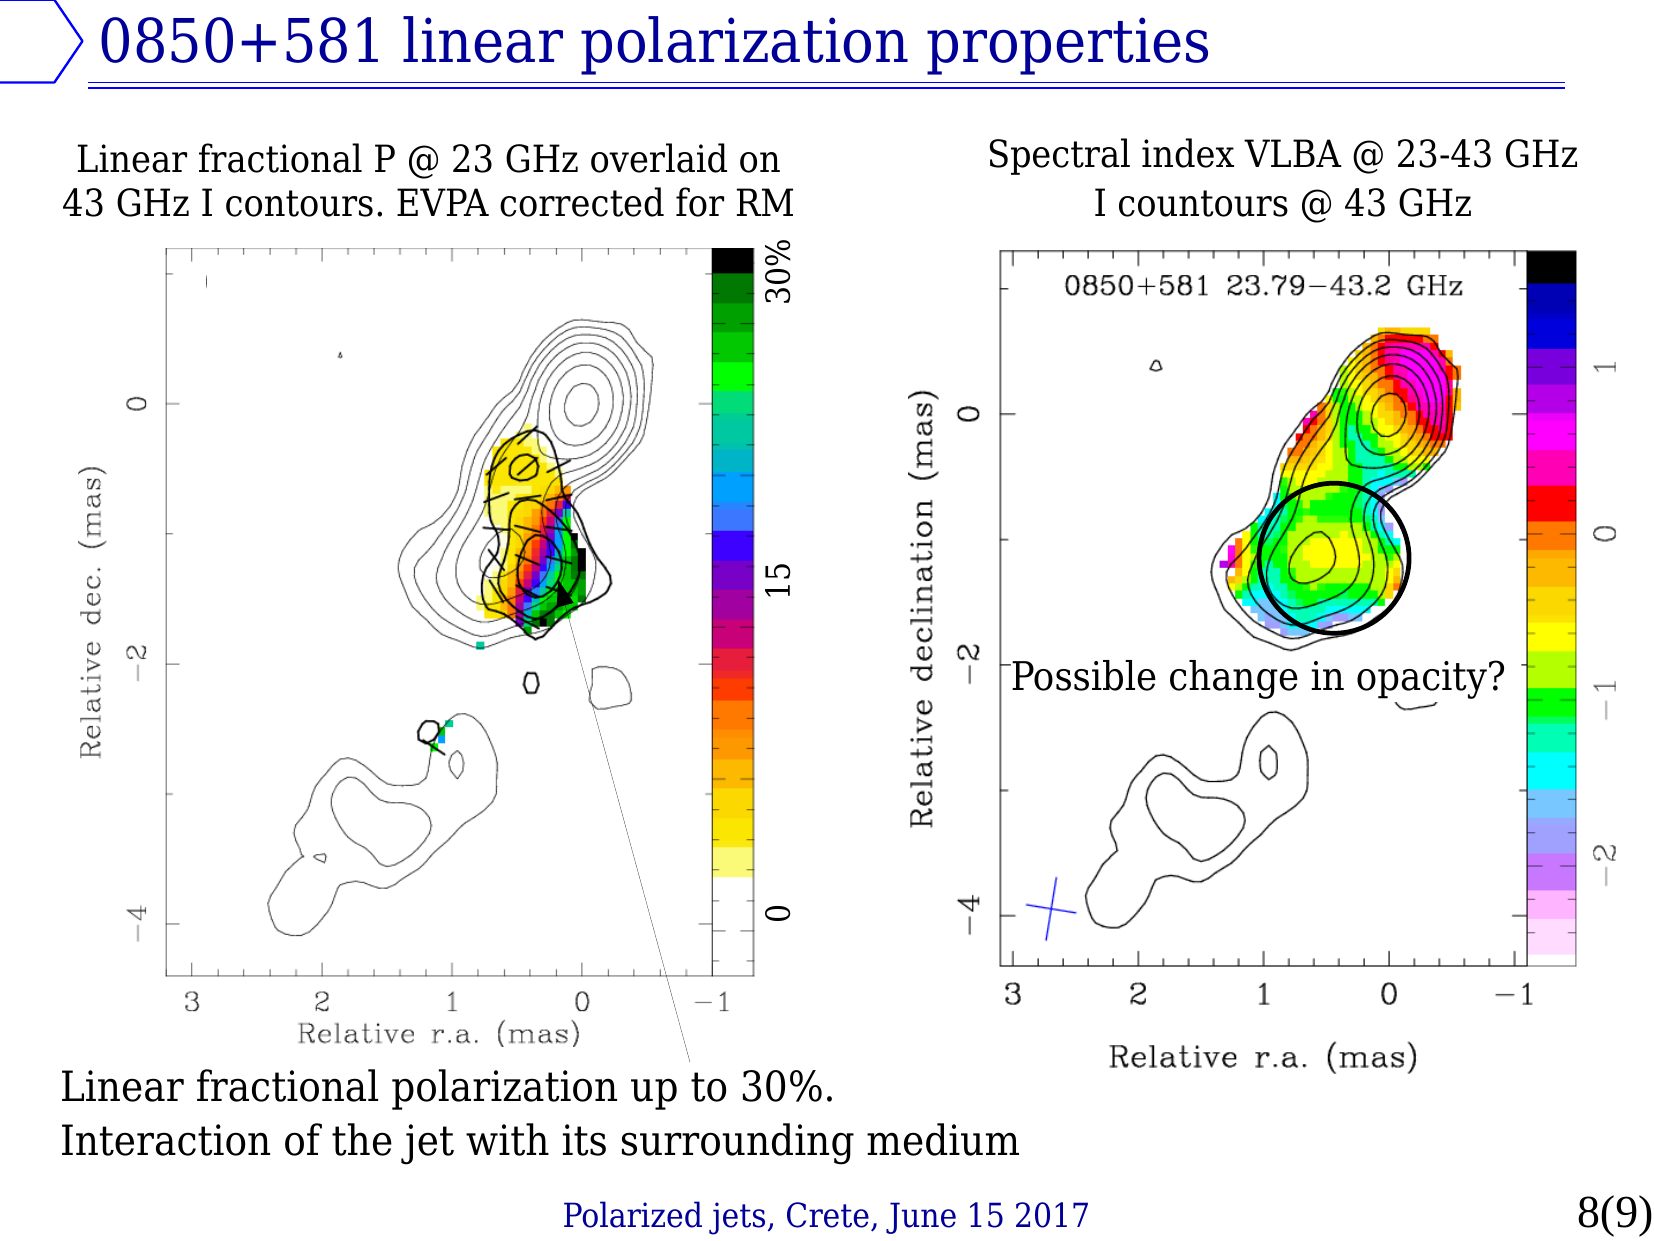

0850+581 linear polarization properties
# Spectral index VLBA @ 23-43 GHz
I countours @ 43 GHz
Linear fractional P @ 23 GHz overlaid on
43 GHz I contours. EVPA corrected for RM
0 15 30%
Possible change in opacity?
Linear fractional polarization up to 30%.
Interaction of the jet with its surrounding medium
8(9)
Polarized jets, Crete, June 15 2017